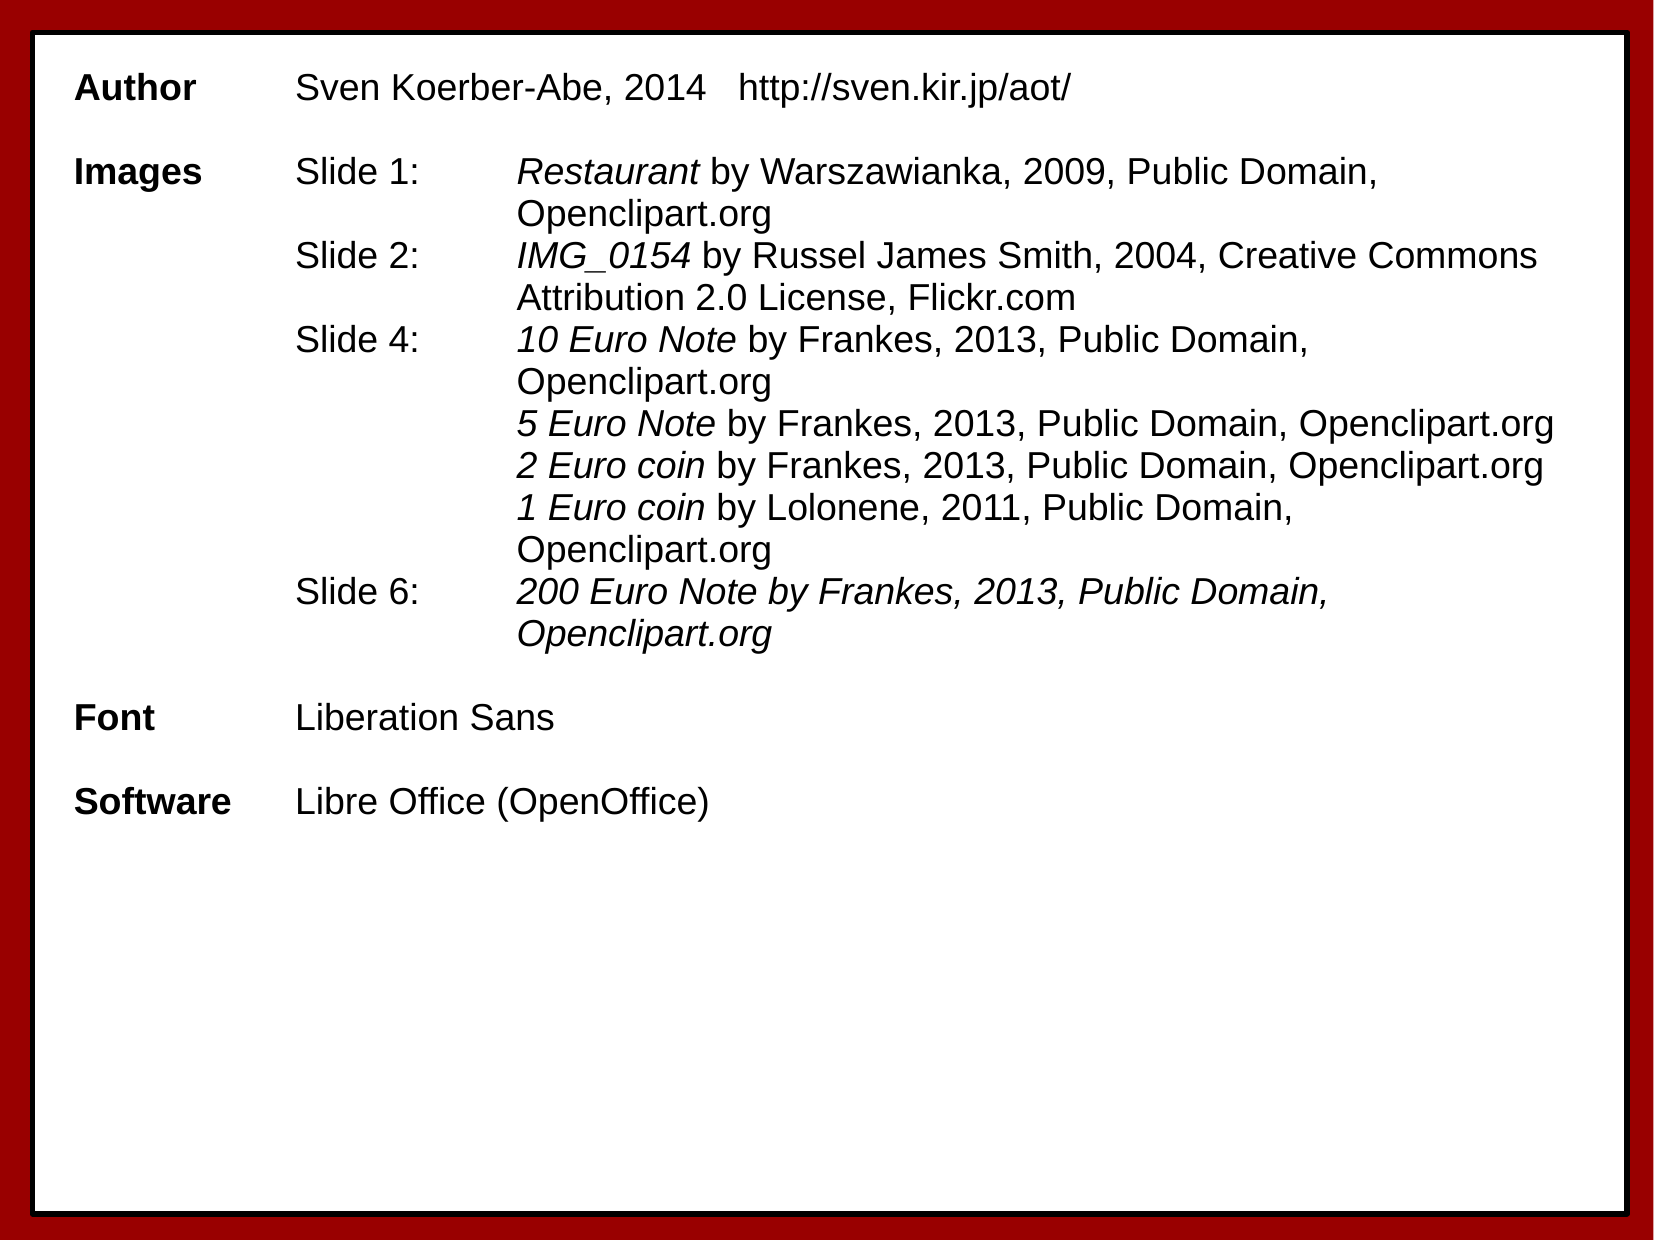

Author		Sven Koerber-Abe, 2014	http://sven.kir.jp/aot/
Images		Slide 1:		Restaurant by Warszawianka, 2009, Public Domain, 									Openclipart.org
			Slide 2:		IMG_0154 by Russel James Smith, 2004, Creative Commons
						Attribution 2.0 License, Flickr.com
			Slide 4:		10 Euro Note by Frankes, 2013, Public Domain, 										Openclipart.org
						5 Euro Note by Frankes, 2013, Public Domain, Openclipart.org
						2 Euro coin by Frankes, 2013, Public Domain, Openclipart.org
						1 Euro coin by Lolonene, 2011, Public Domain, 										Openclipart.org
			Slide 6:		200 Euro Note by Frankes, 2013, Public Domain, 									Openclipart.org
Font		Liberation Sans
Software	Libre Office (OpenOffice)